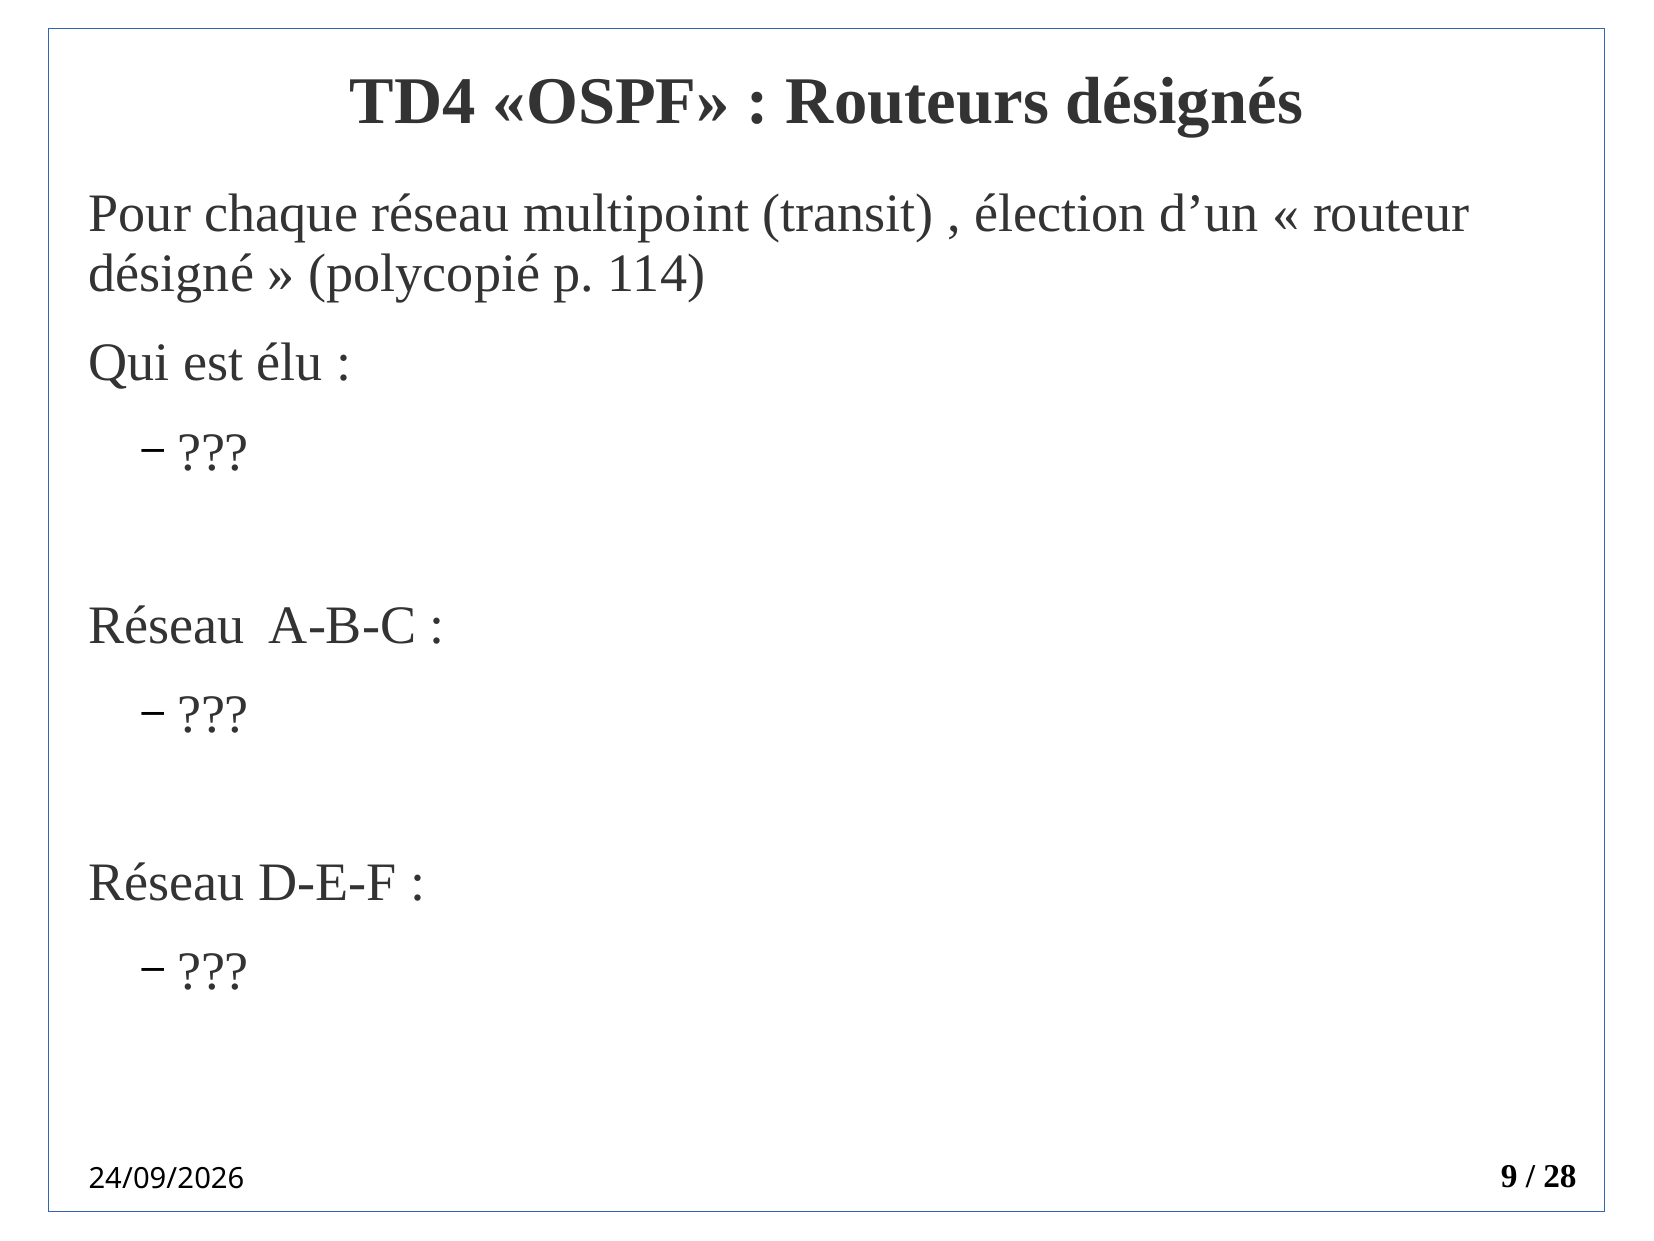

# TD4 «OSPF» : Routeurs désignés
Pour chaque réseau multipoint (transit) , élection d’un « routeur désigné » (polycopié p. 114)
Qui est élu :
???
Réseau A-B-C :
???
Réseau D-E-F :
???
9